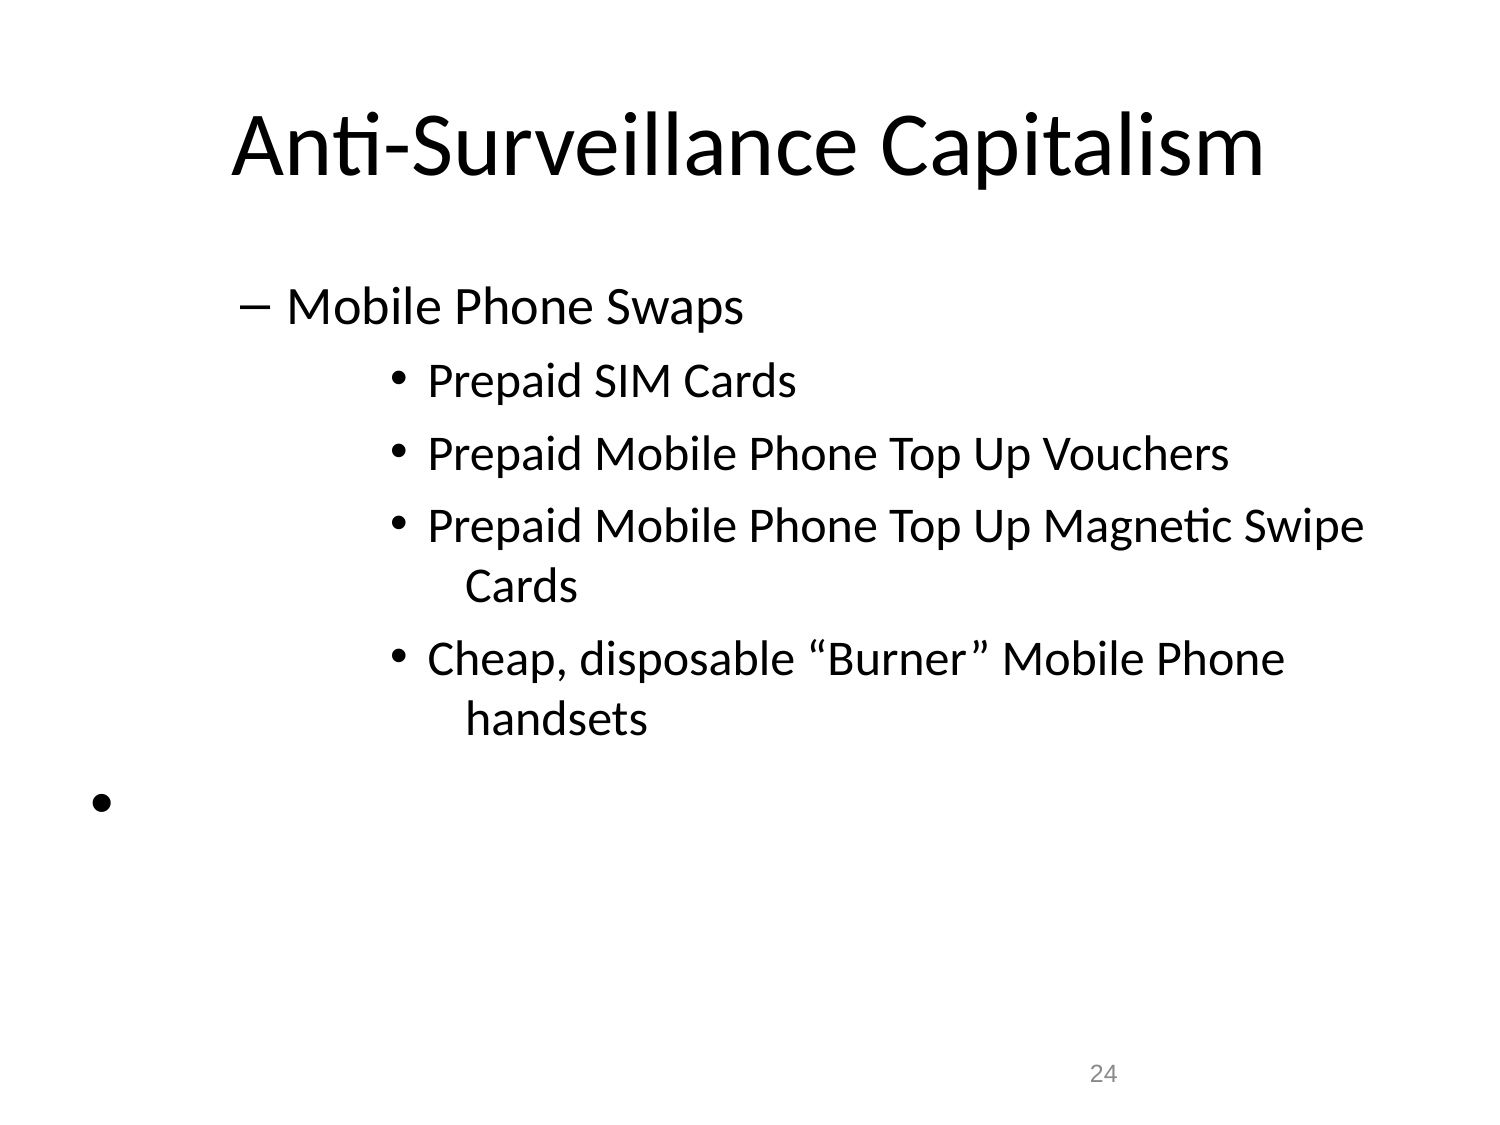

# Anti-Surveillance Capitalism
Mobile Phone Swaps
Prepaid SIM Cards
Prepaid Mobile Phone Top Up Vouchers
Prepaid Mobile Phone Top Up Magnetic Swipe Cards
Cheap, disposable “Burner” Mobile Phone handsets
24